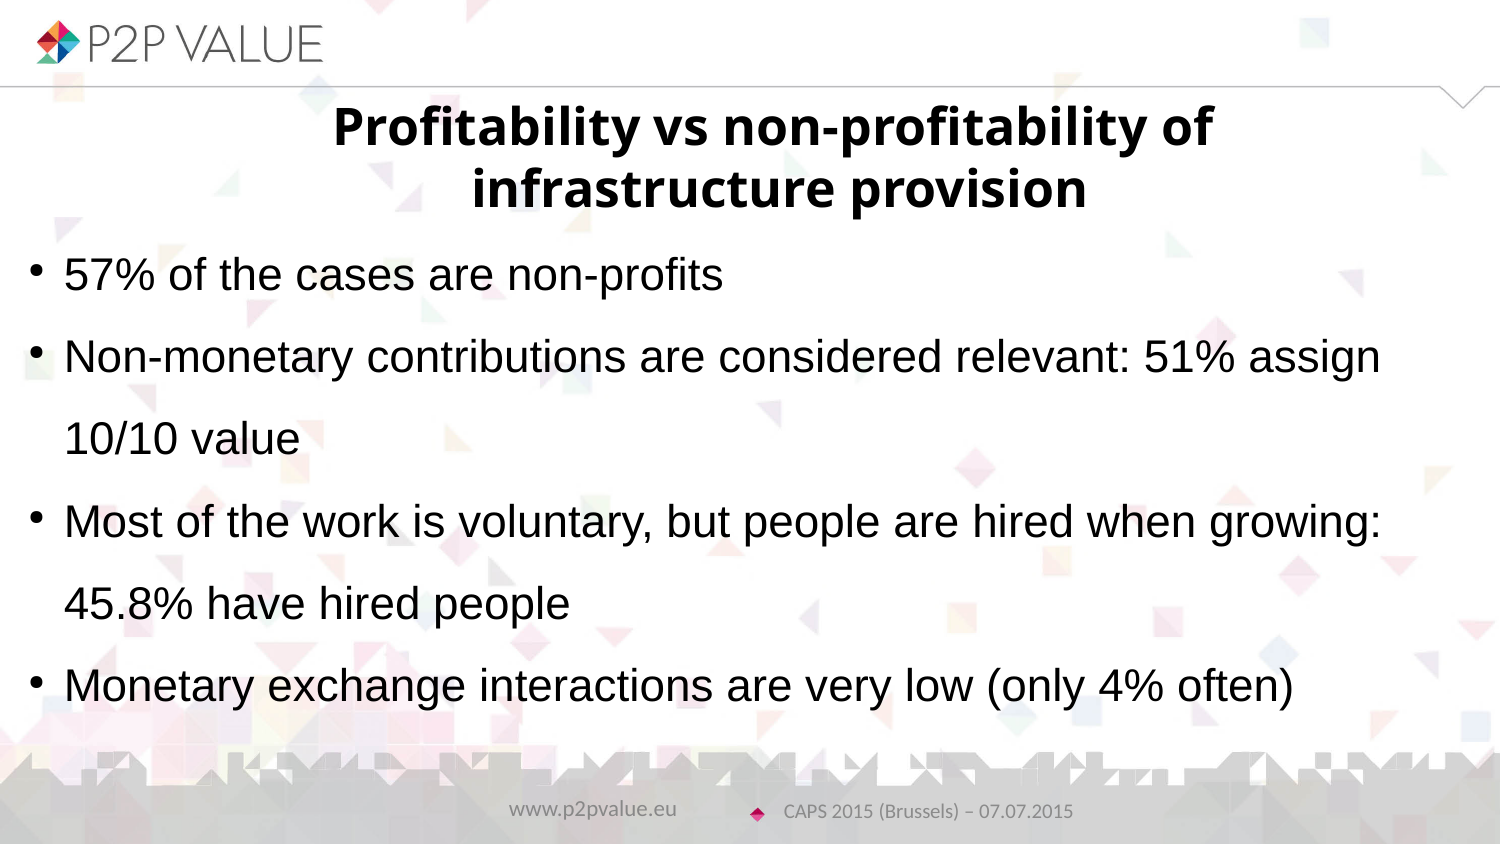

# Profitability vs non-profitability of infrastructure provision
57% of the cases are non-profits
Non-monetary contributions are considered relevant: 51% assign 10/10 value
Most of the work is voluntary, but people are hired when growing: 45.8% have hired people
Monetary exchange interactions are very low (only 4% often)
www.p2pvalue.eu
CAPS 2015 (Brussels) – 07.07.2015